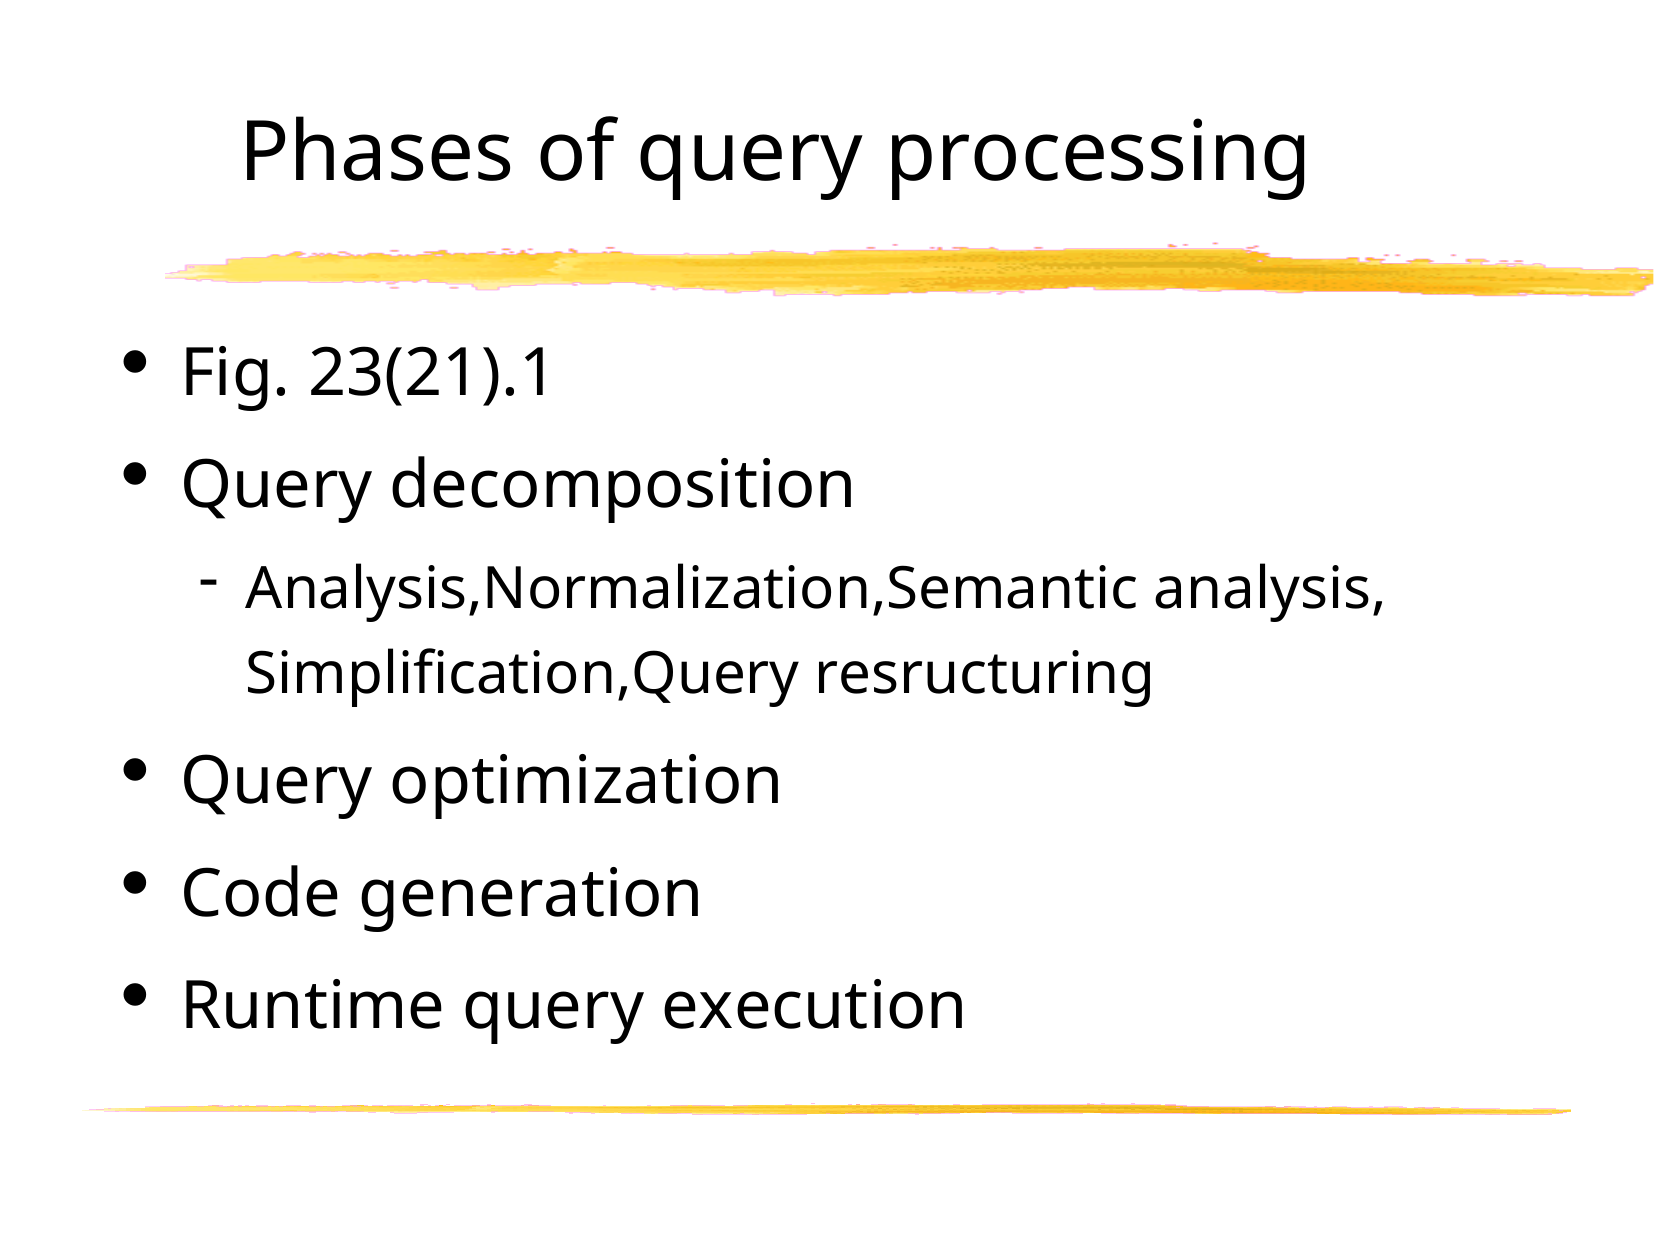

# Phases of query processing
Fig. 23(21).1
Query decomposition
Analysis,Normalization,Semantic analysis,
Simplification,Query resructuring
Query optimization
Code generation
Runtime query execution